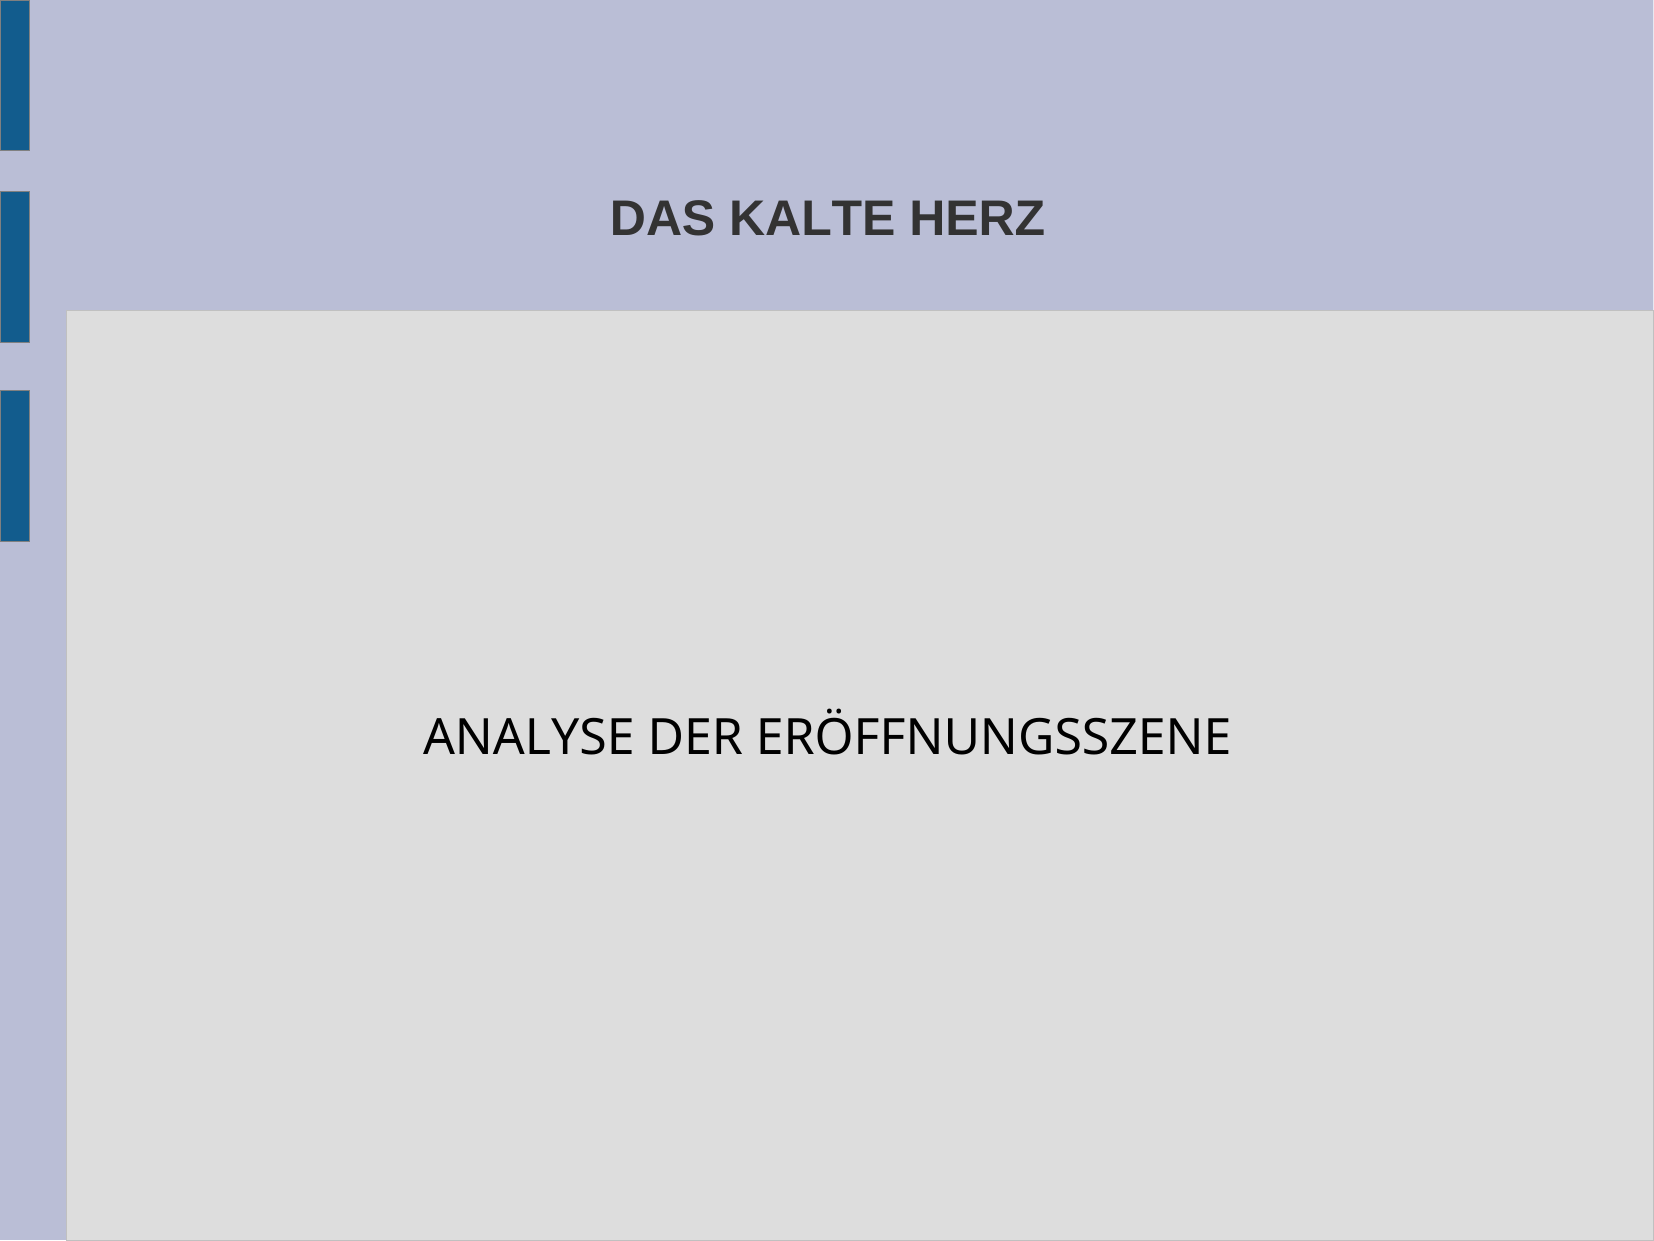

# DAS KALTE HERZ
ANALYSE DER ERÖFFNUNGSSZENE